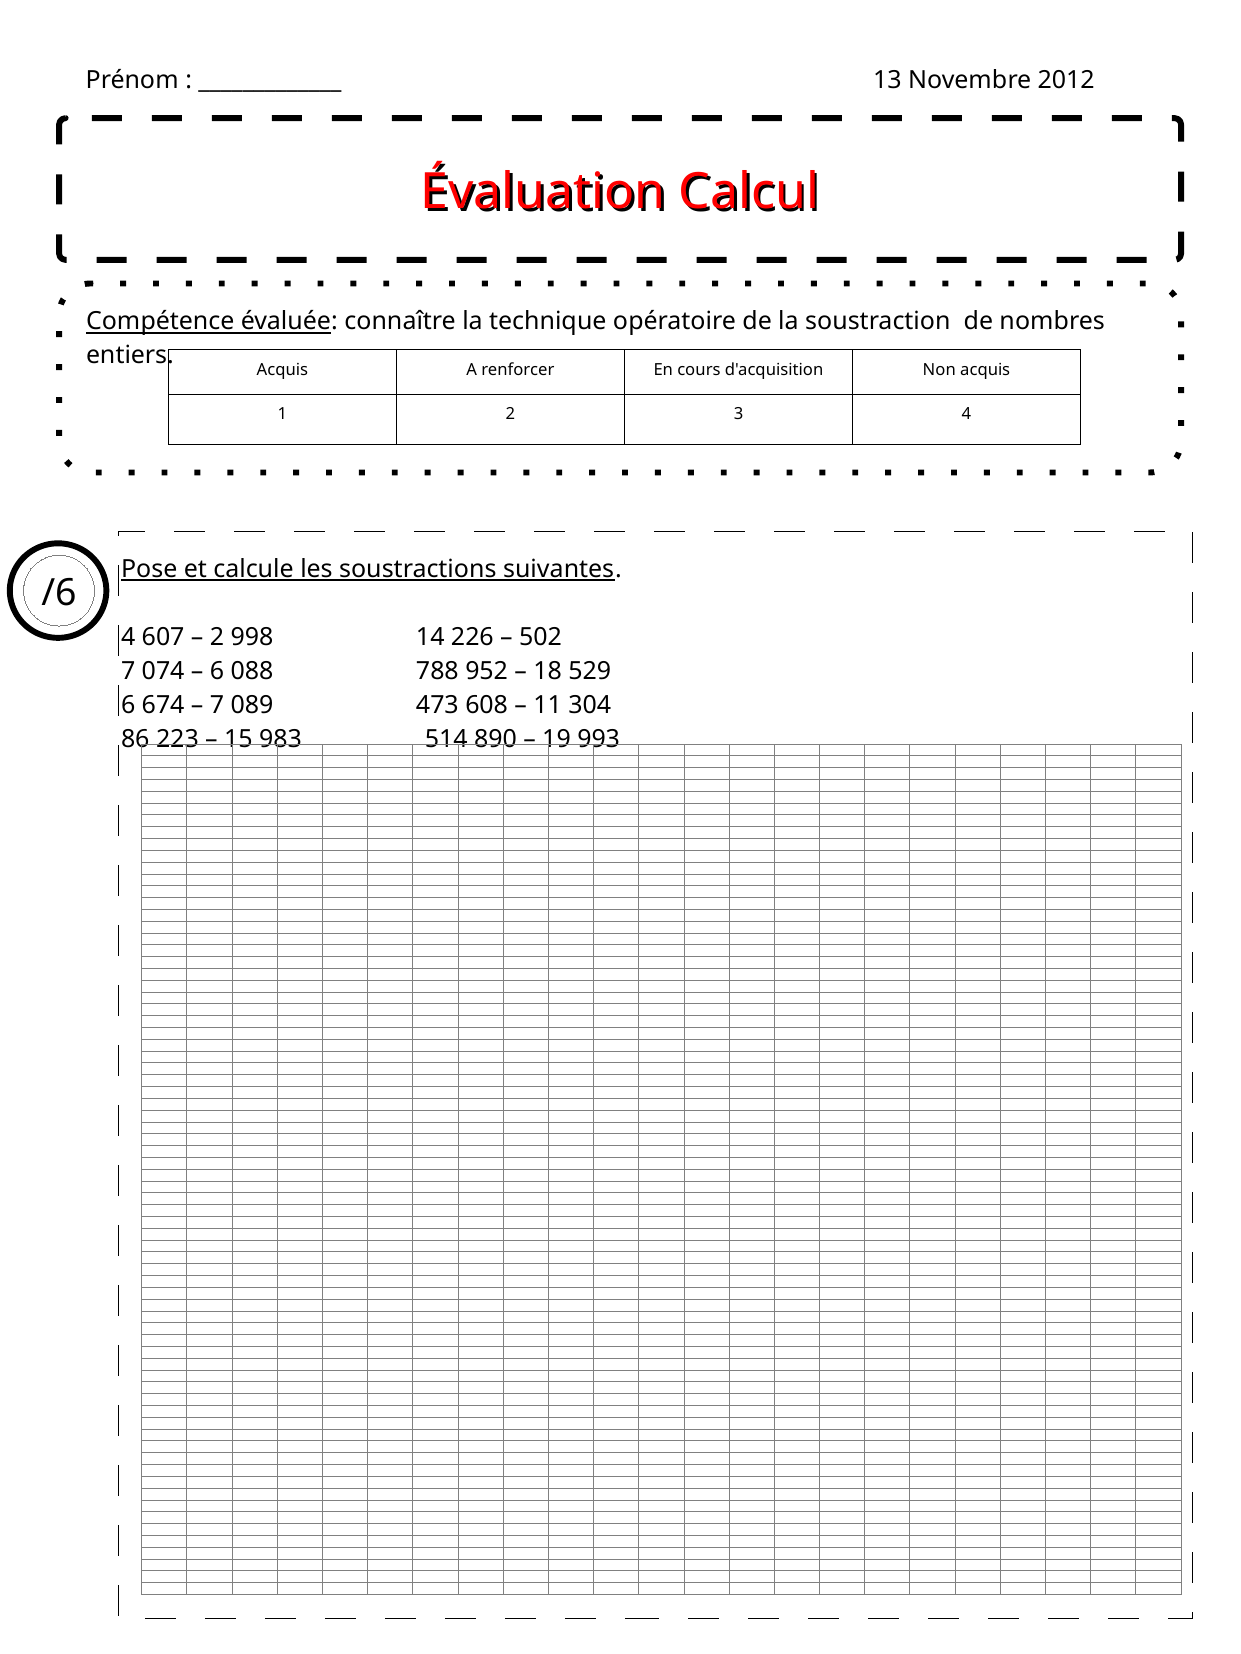

Prénom : _____________ 13 Novembre 2012
Évaluation Calcul
Compétence évaluée: connaître la technique opératoire de la soustraction de nombres entiers.
| Acquis | A renforcer | En cours d'acquisition | Non acquis |
| --- | --- | --- | --- |
| 1 | 2 | 3 | 4 |
Pose et calcule les soustractions suivantes.
4 607 – 2 998 14 226 – 502
7 074 – 6 088 788 952 – 18 529
6 674 – 7 089 473 608 – 11 304
86 223 – 15 983 514 890 – 19 993
/6